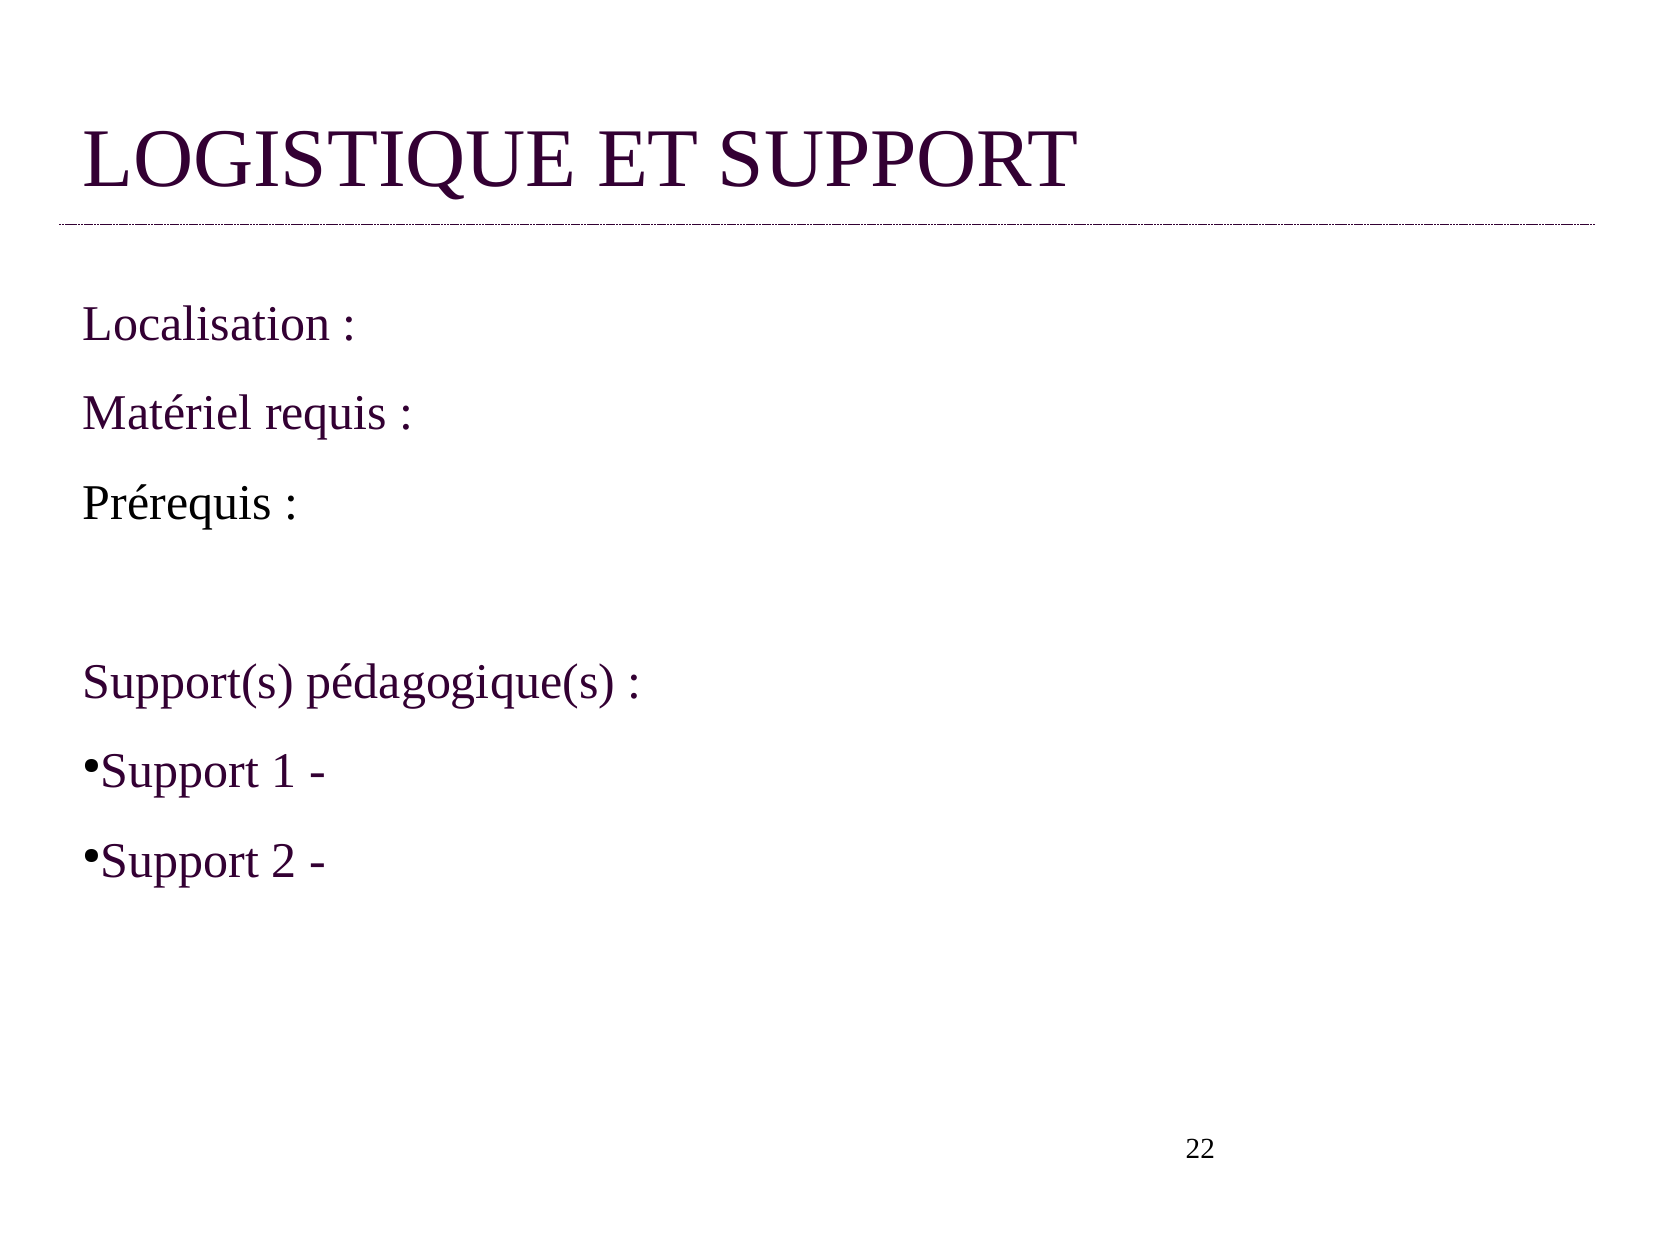

# LOGISTIQUE ET SUPPORT
Localisation :
Matériel requis :
Prérequis :
Support(s) pédagogique(s) :
Support 1 -
Support 2 -